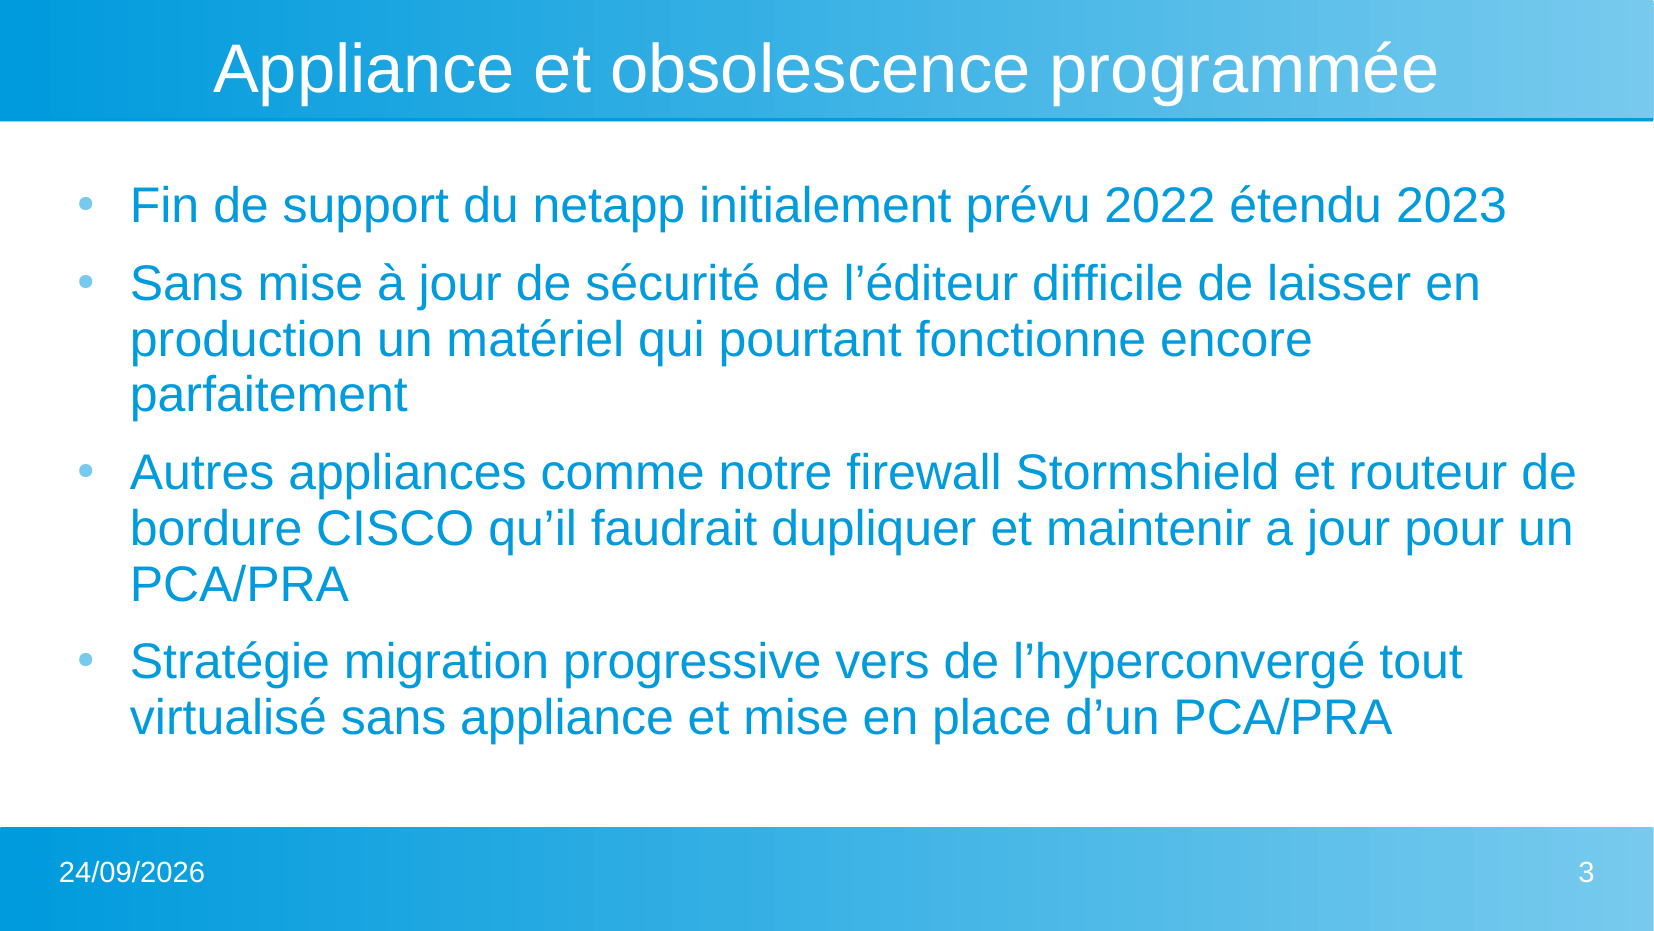

# Appliance et obsolescence programmée
Fin de support du netapp initialement prévu 2022 étendu 2023
Sans mise à jour de sécurité de l’éditeur difficile de laisser en production un matériel qui pourtant fonctionne encore parfaitement
Autres appliances comme notre firewall Stormshield et routeur de bordure CISCO qu’il faudrait dupliquer et maintenir a jour pour un PCA/PRA
Stratégie migration progressive vers de l’hyperconvergé tout virtualisé sans appliance et mise en place d’un PCA/PRA
3